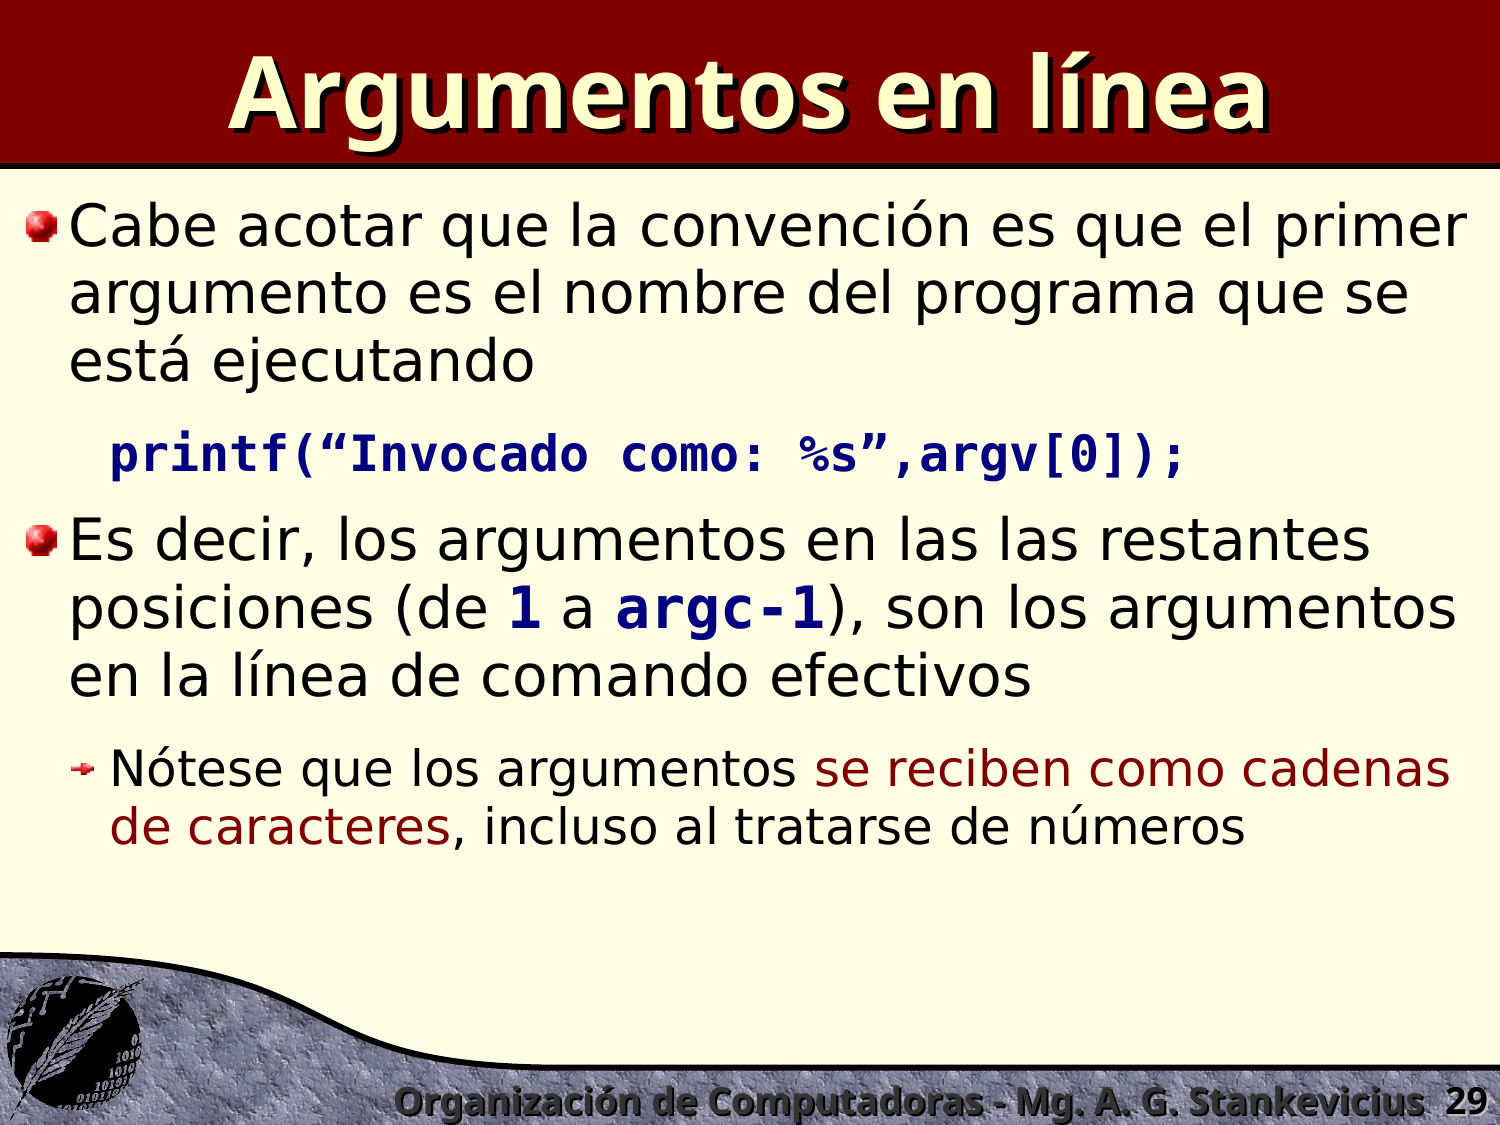

# Argumentos en línea
Cabe acotar que la convención es que el primer argumento es el nombre del programa que se está ejecutando
printf(“Invocado como: %s”,argv[0]);
Es decir, los argumentos en las las restantes posiciones (de 1 a argc-1), son los argumentos en la línea de comando efectivos
Nótese que los argumentos se reciben como cadenas de caracteres, incluso al tratarse de números
29